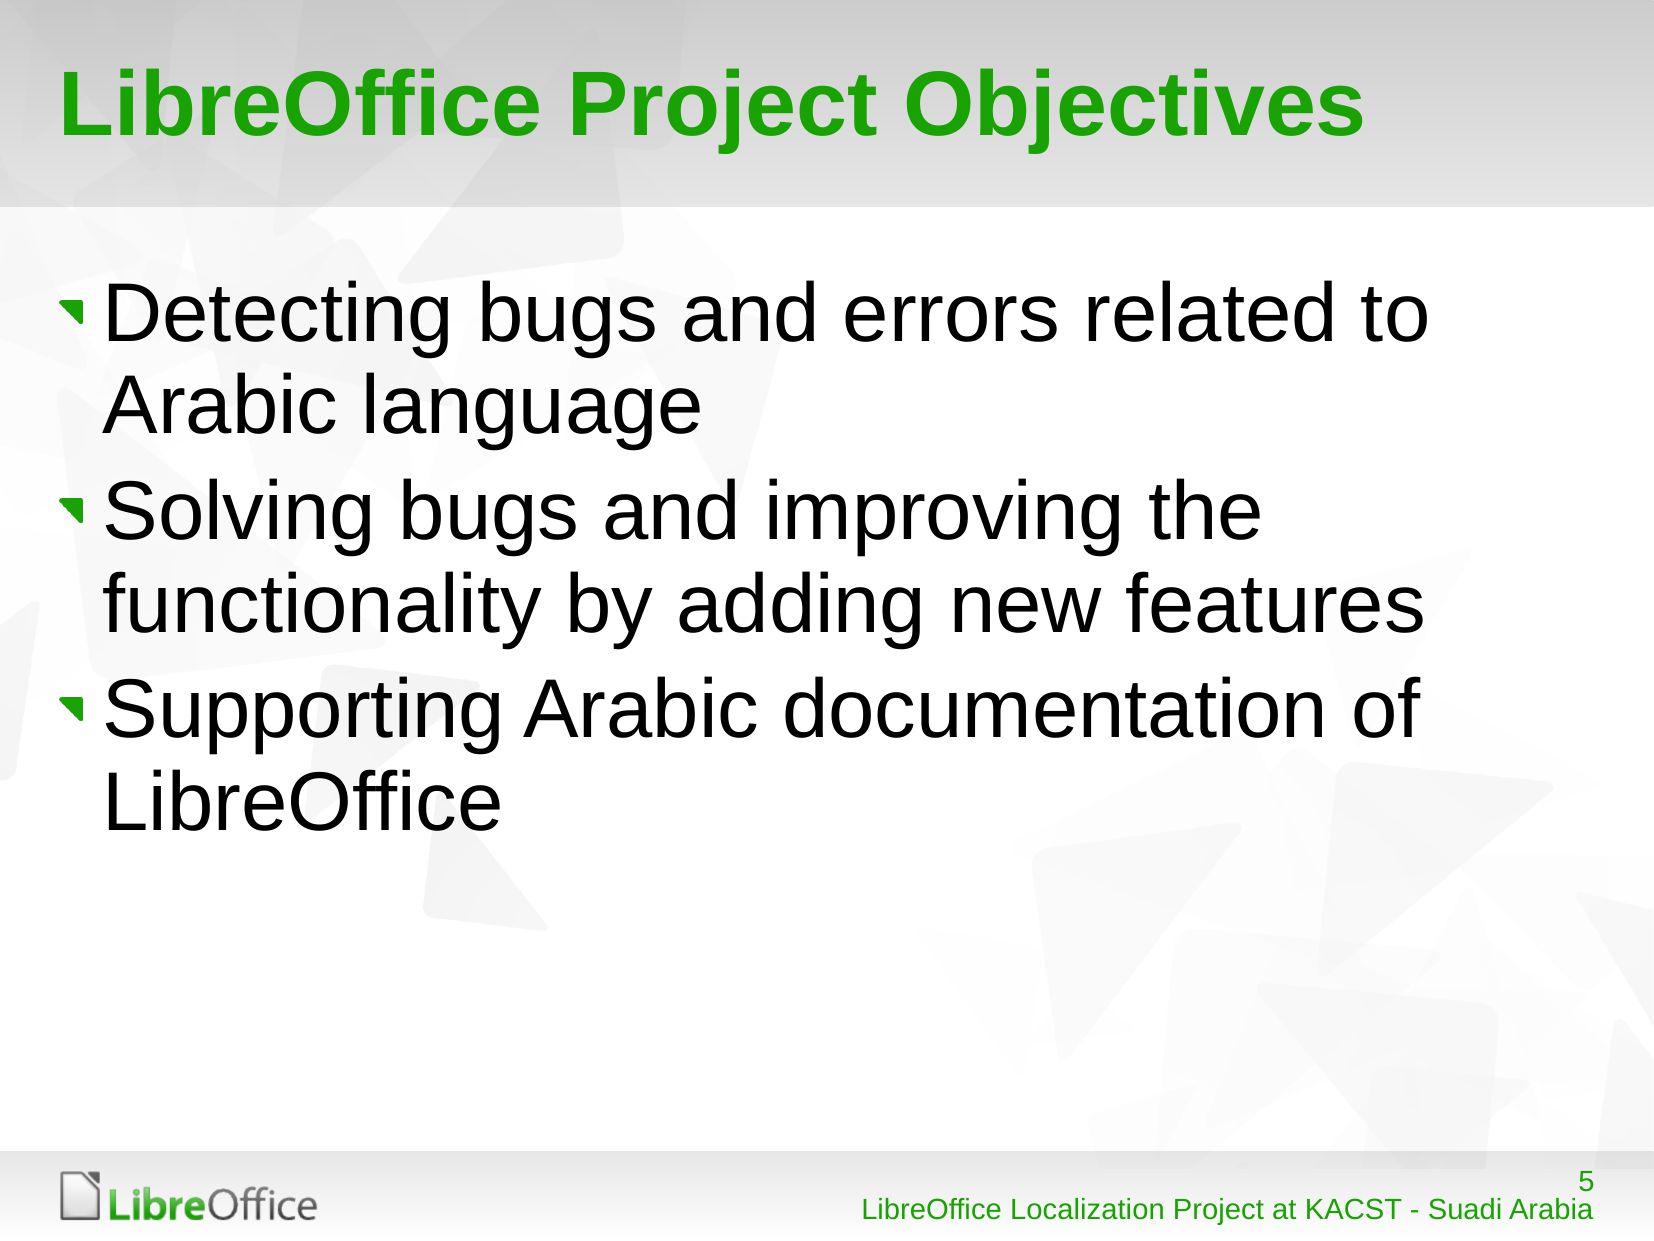

LibreOffice Project Objectives
# Detecting bugs and errors related to Arabic language
Solving bugs and improving the functionality by adding new features
Supporting Arabic documentation of LibreOffice
5
LibreOffice Localization Project at KACST - Suadi Arabia